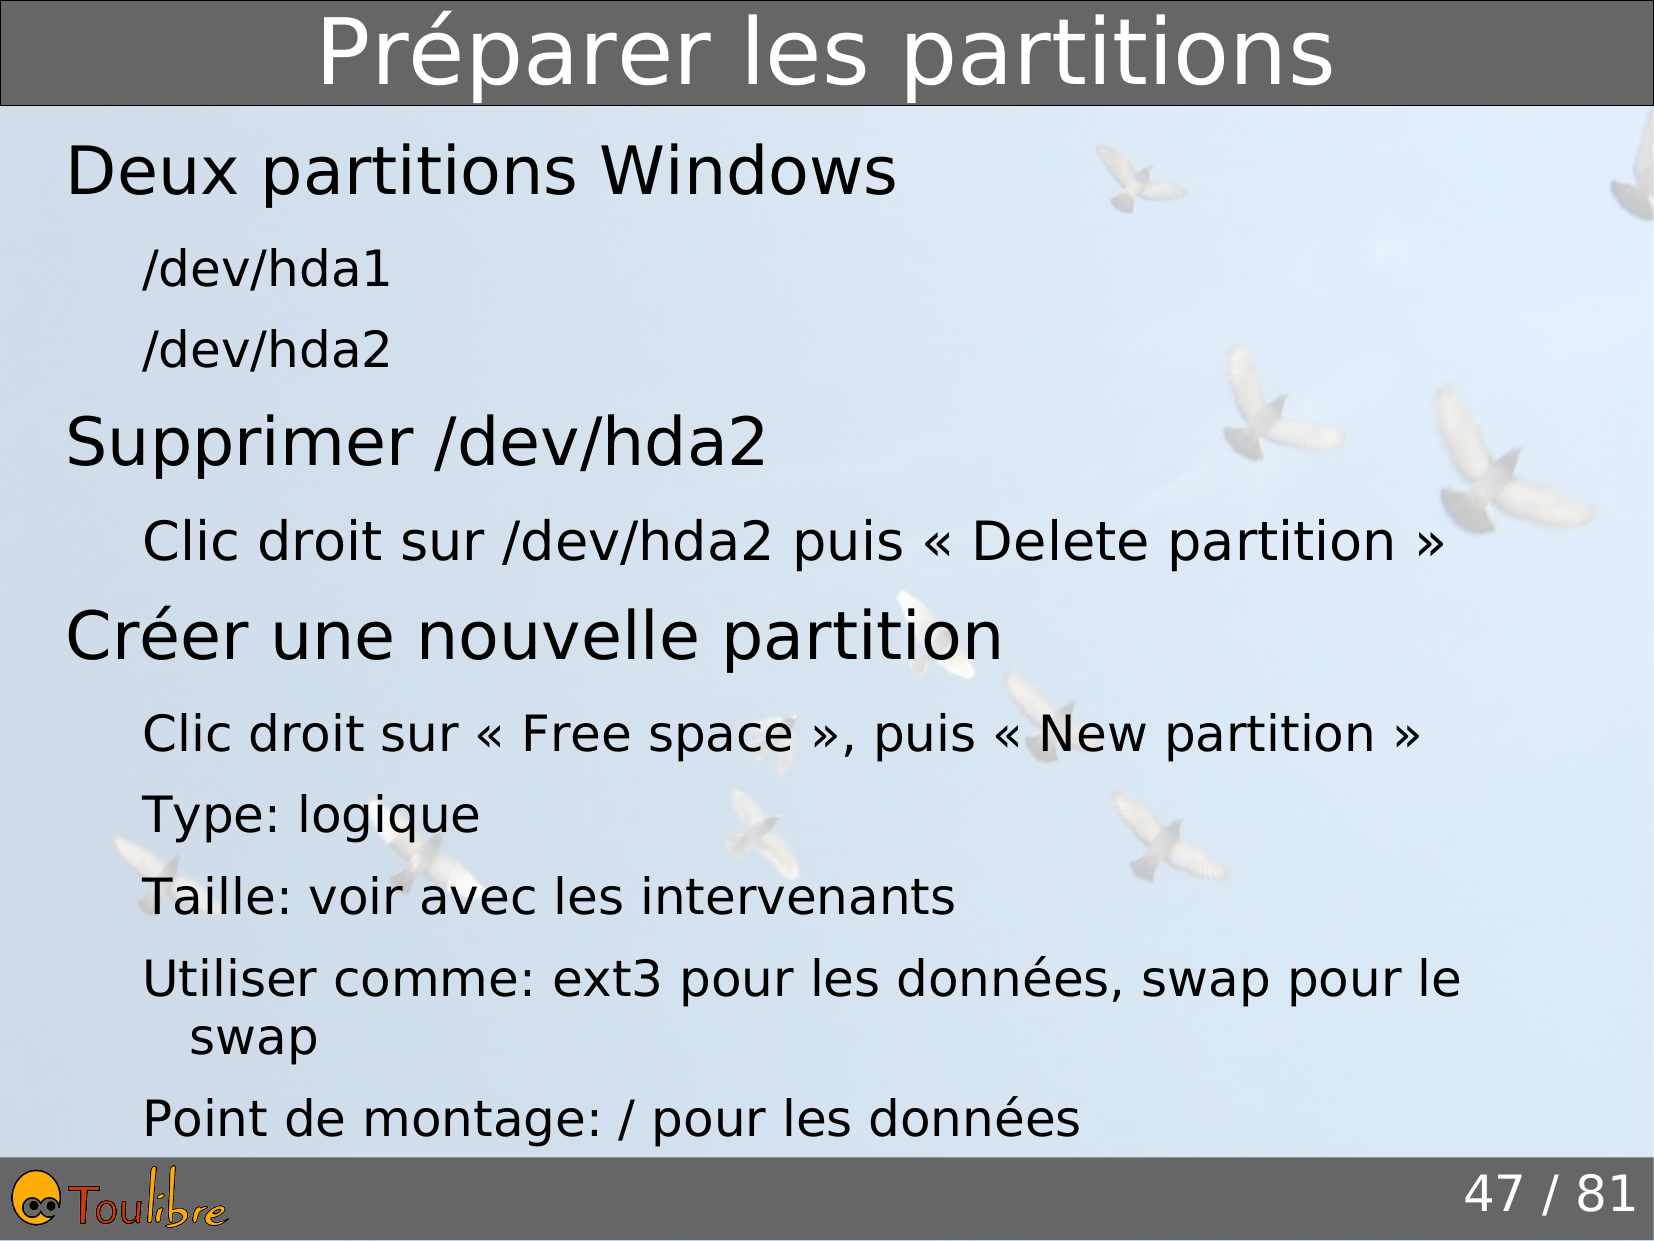

# Préparer les partitions
Deux partitions Windows
/dev/hda1
/dev/hda2
Supprimer /dev/hda2
Clic droit sur /dev/hda2 puis « Delete partition »
Créer une nouvelle partition
Clic droit sur « Free space », puis « New partition »
Type: logique
Taille: voir avec les intervenants
Utiliser comme: ext3 pour les données, swap pour le swap
Point de montage: / pour les données